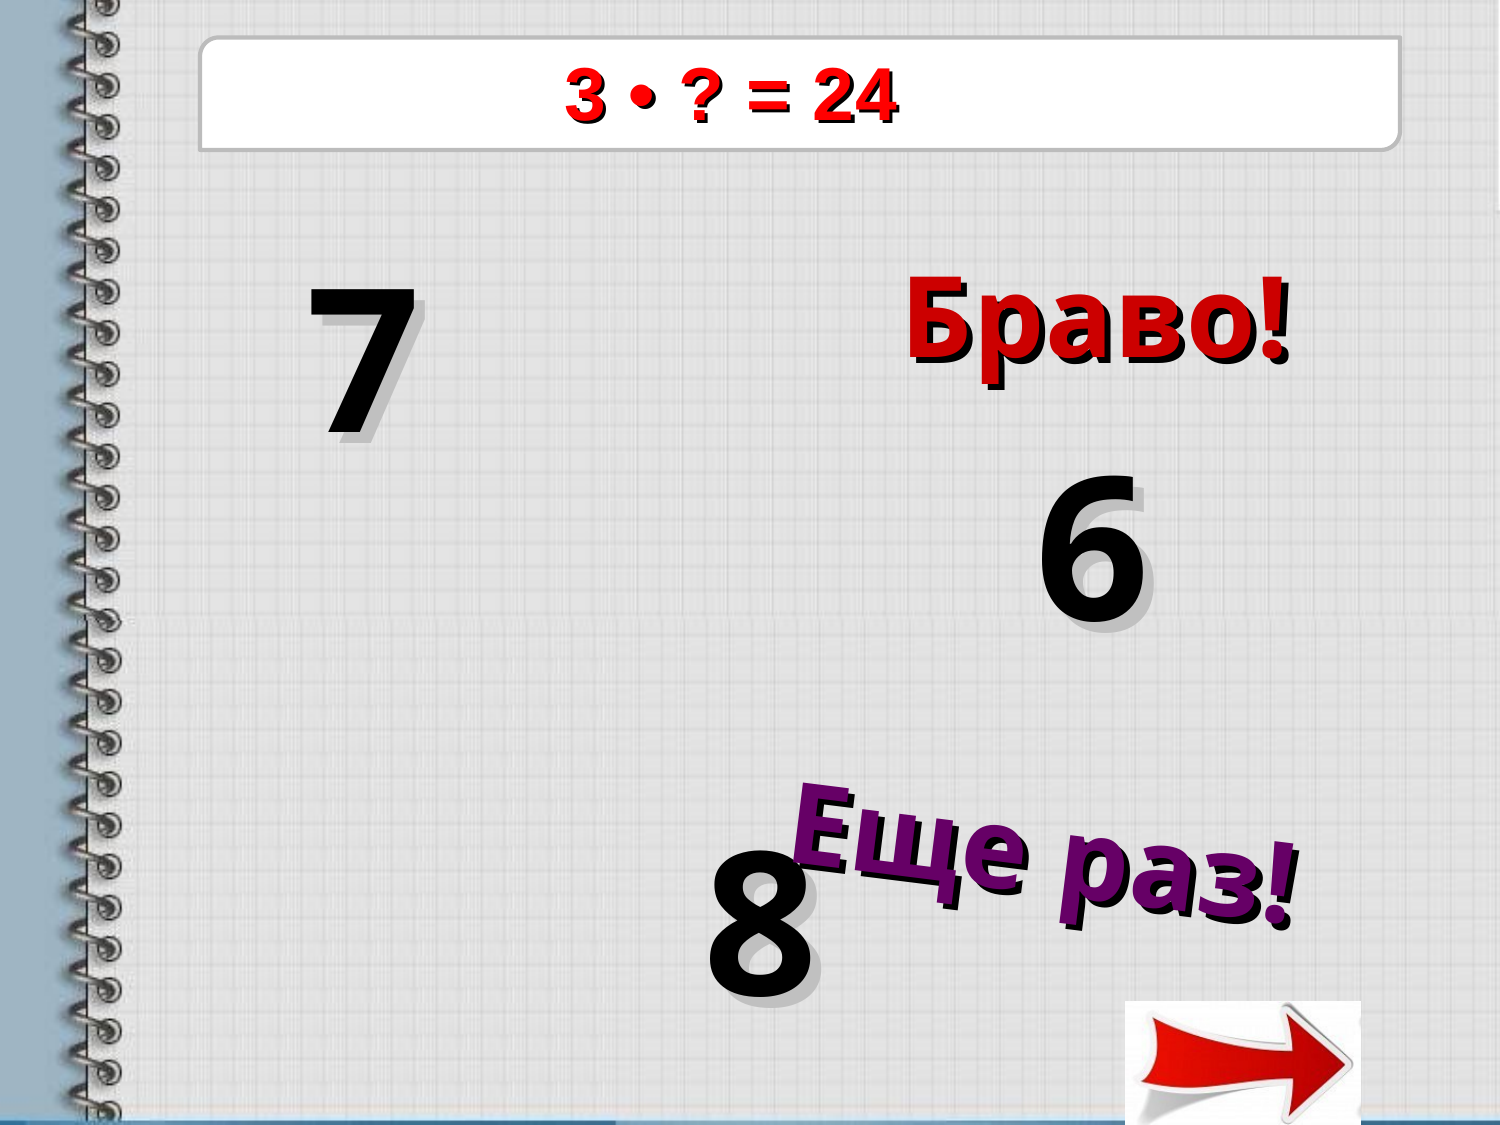

3 • ? = 24
7
Браво!
6
Еще раз!
8